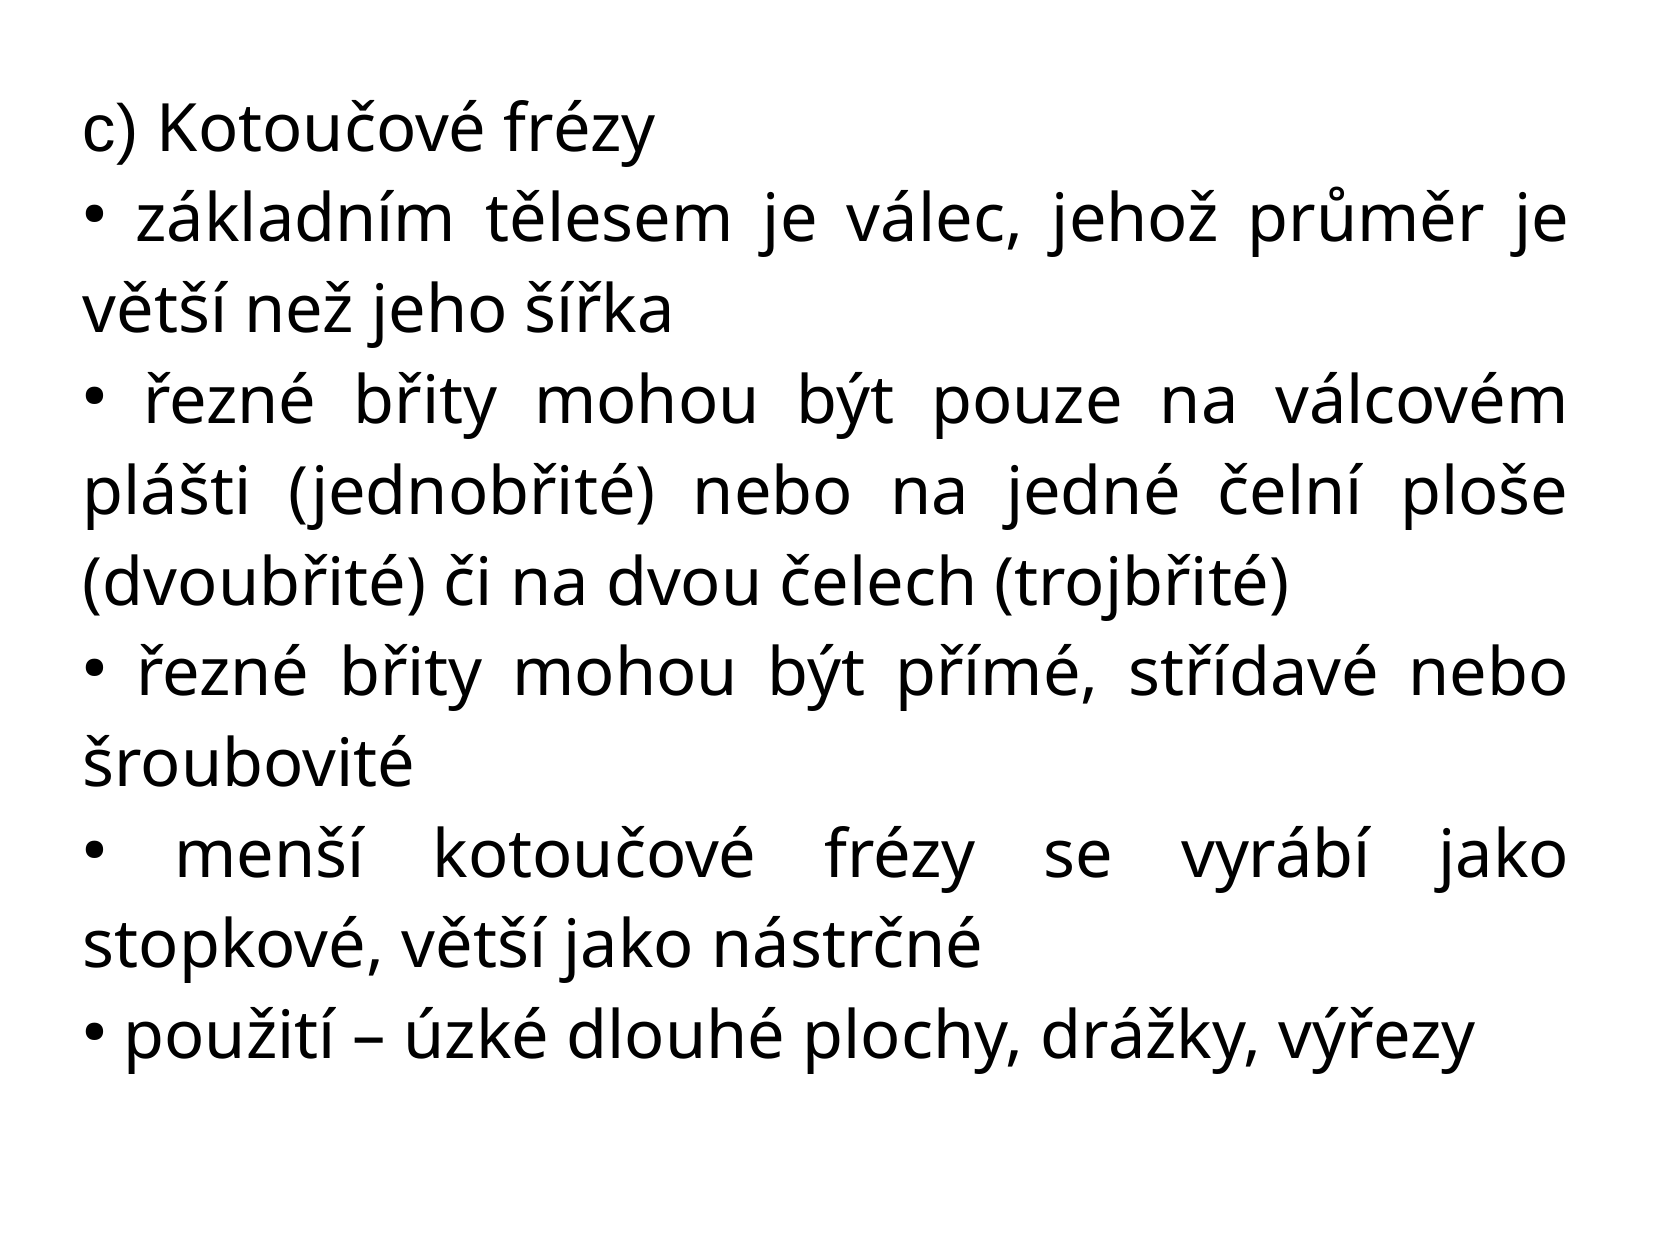

# c) Kotoučové frézy
 základním tělesem je válec, jehož průměr je větší než jeho šířka
 řezné břity mohou být pouze na válcovém plášti (jednobřité) nebo na jedné čelní ploše (dvoubřité) či na dvou čelech (trojbřité)
 řezné břity mohou být přímé, střídavé nebo šroubovité
 menší kotoučové frézy se vyrábí jako stopkové, větší jako nástrčné
 použití – úzké dlouhé plochy, drážky, výřezy